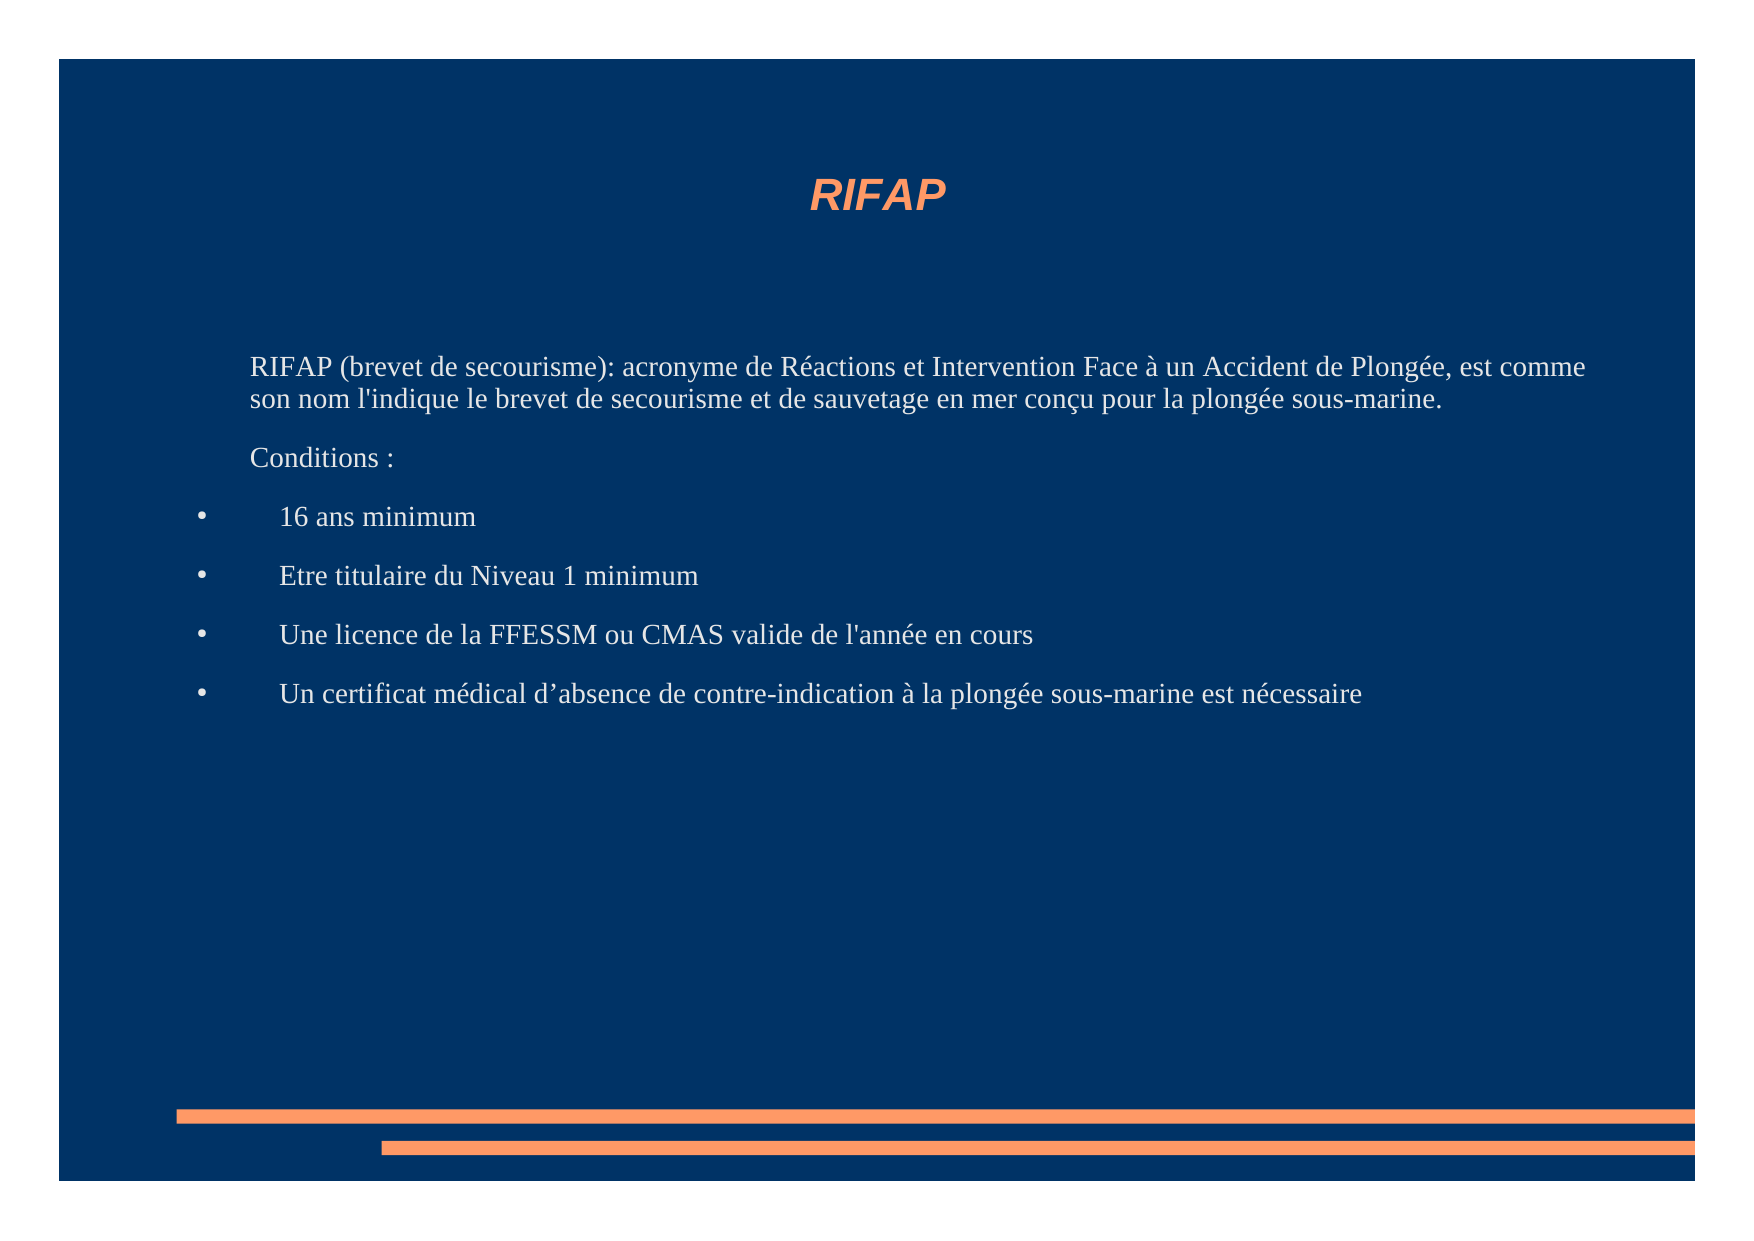

# RIFAP
RIFAP (brevet de secourisme): acronyme de Réactions et Intervention Face à un Accident de Plongée, est comme son nom l'indique le brevet de secourisme et de sauvetage en mer conçu pour la plongée sous-marine.
Conditions :
 16 ans minimum
 Etre titulaire du Niveau 1 minimum
 Une licence de la FFESSM ou CMAS valide de l'année en cours
 Un certificat médical d’absence de contre-indication à la plongée sous-marine est nécessaire